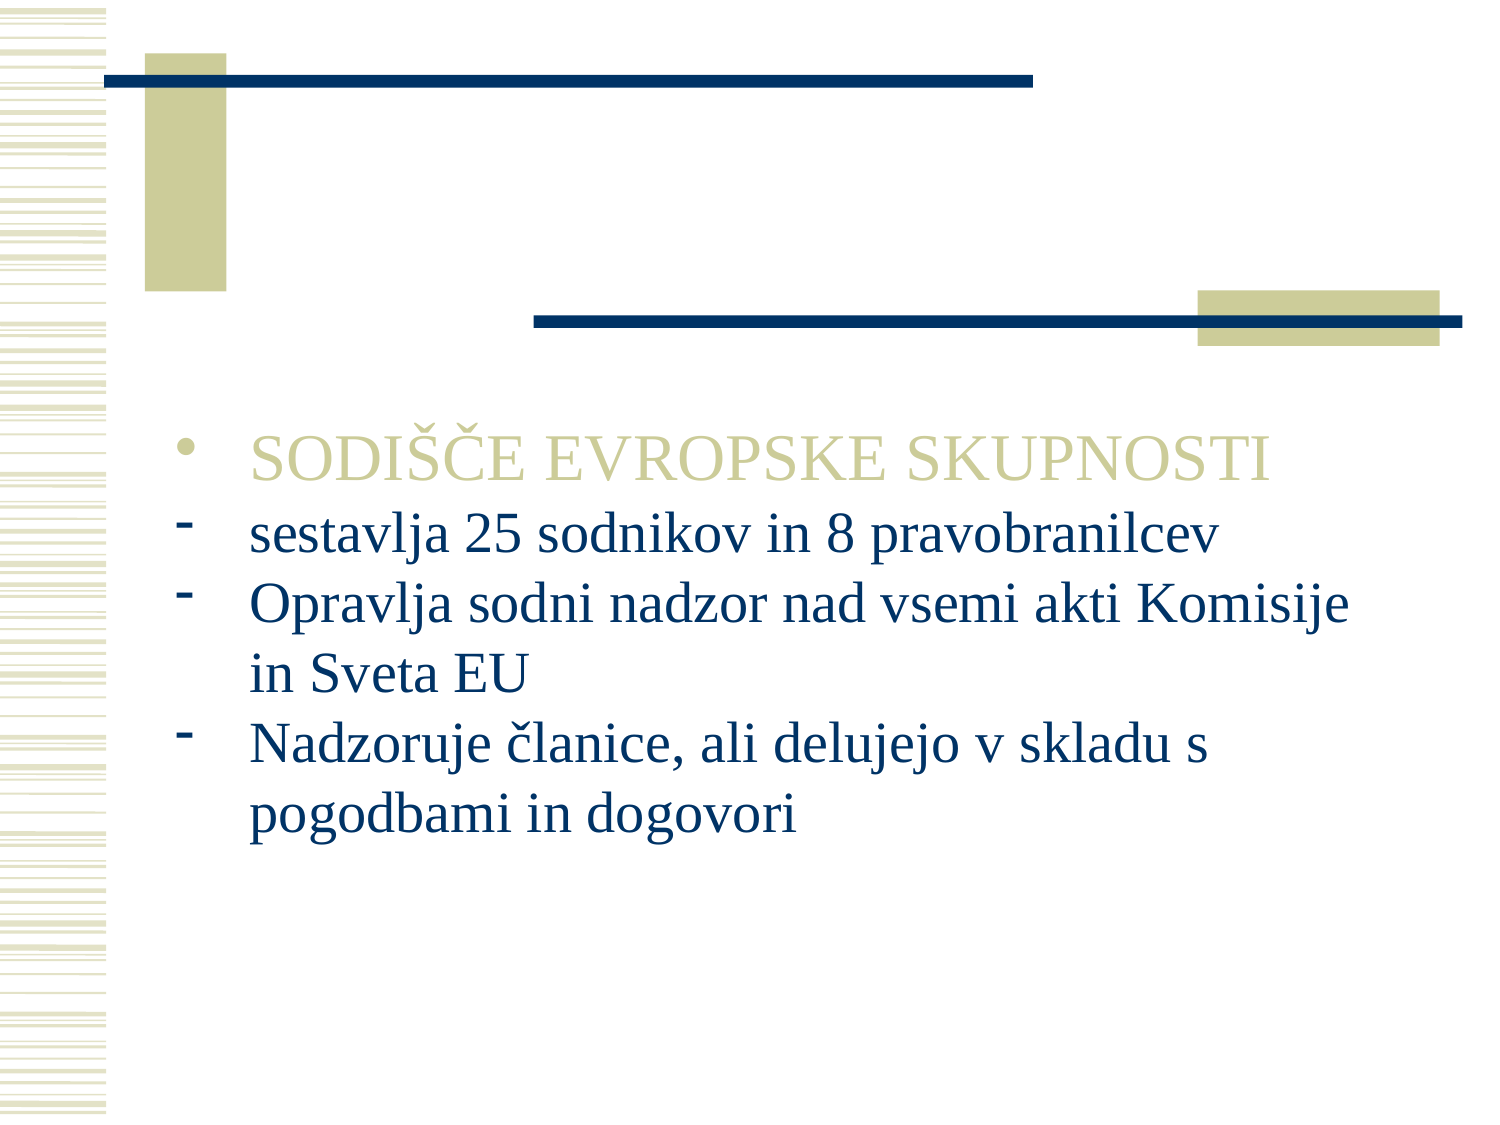

SODIŠČE EVROPSKE SKUPNOSTI
sestavlja 25 sodnikov in 8 pravobranilcev
Opravlja sodni nadzor nad vsemi akti Komisije in Sveta EU
Nadzoruje članice, ali delujejo v skladu s pogodbami in dogovori